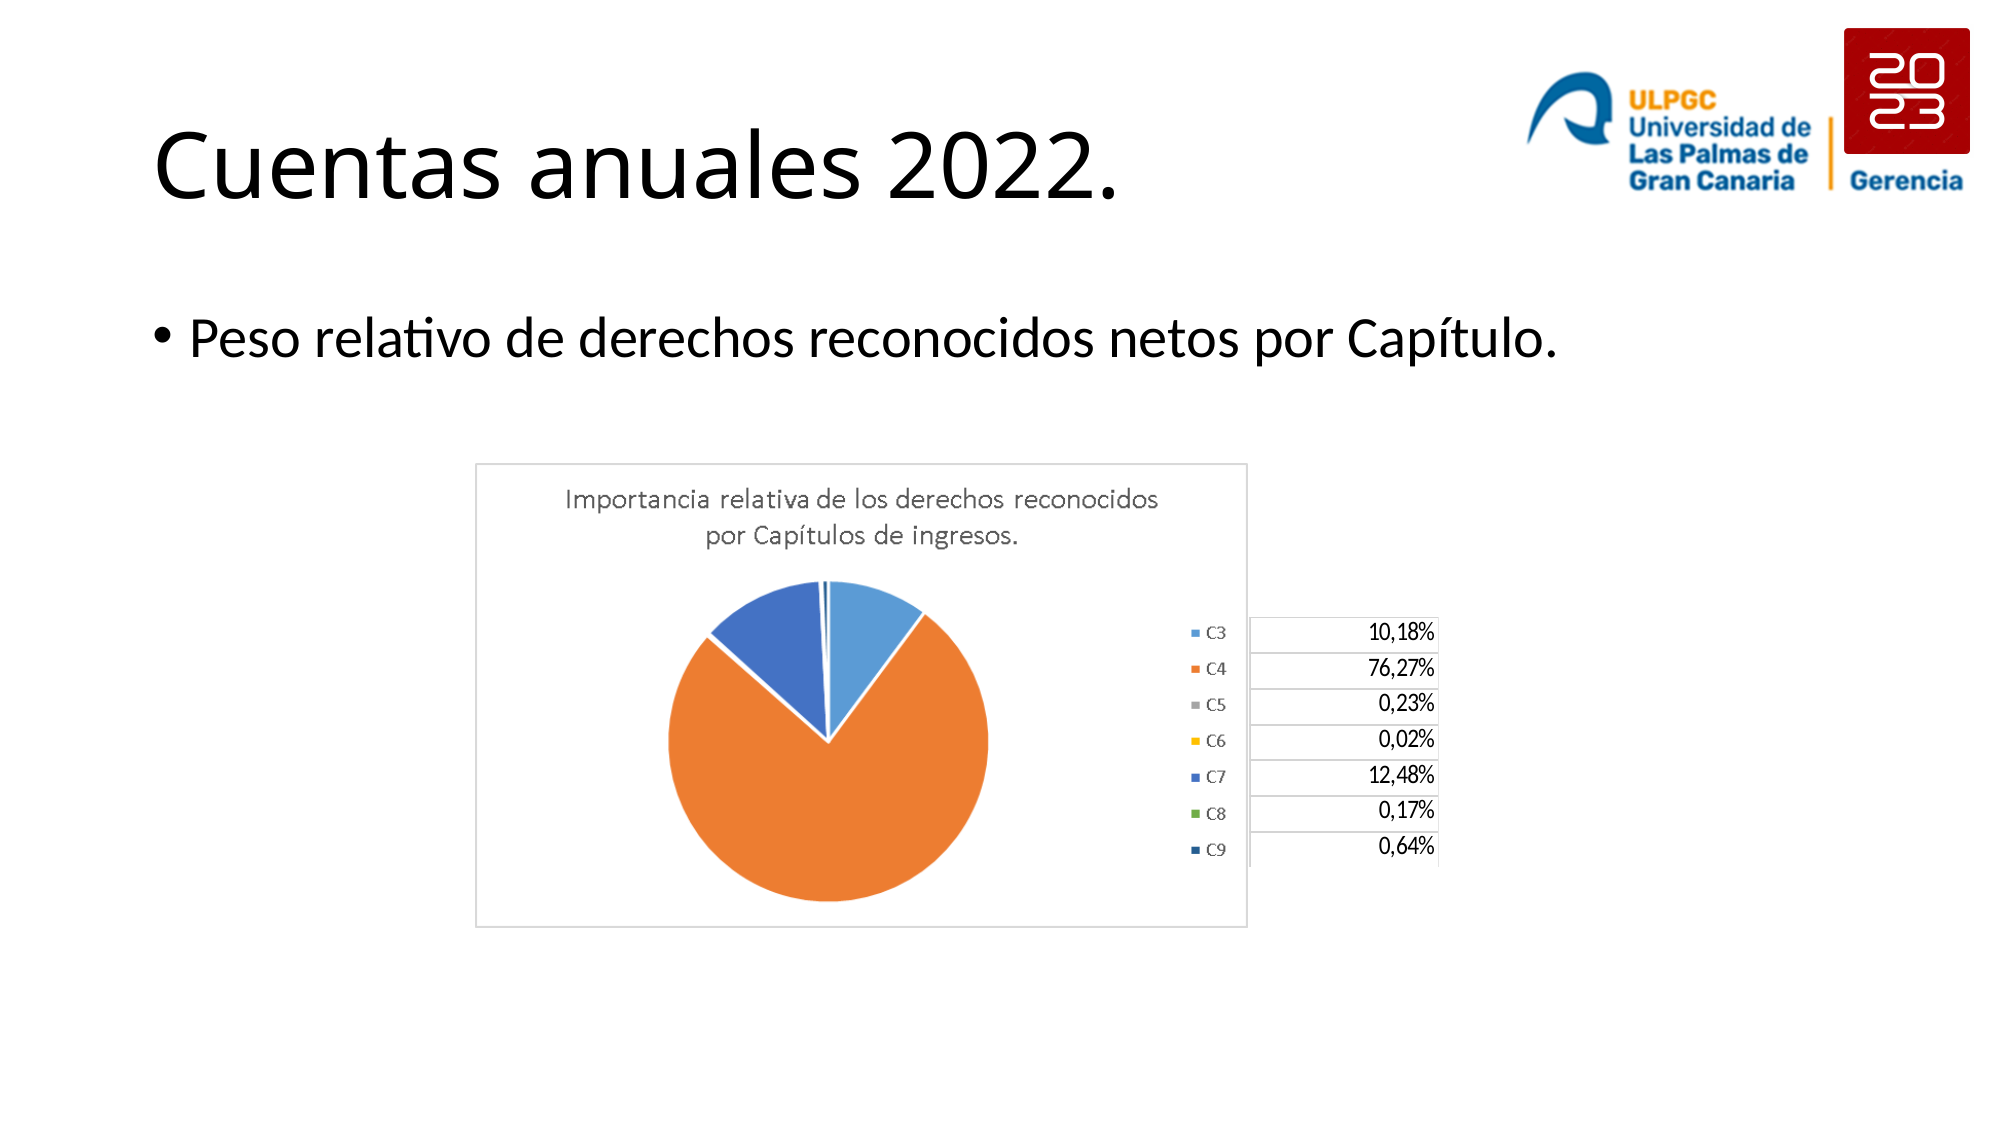

# Cuentas anuales 2022.
Peso relativo de derechos reconocidos netos por Capítulo.